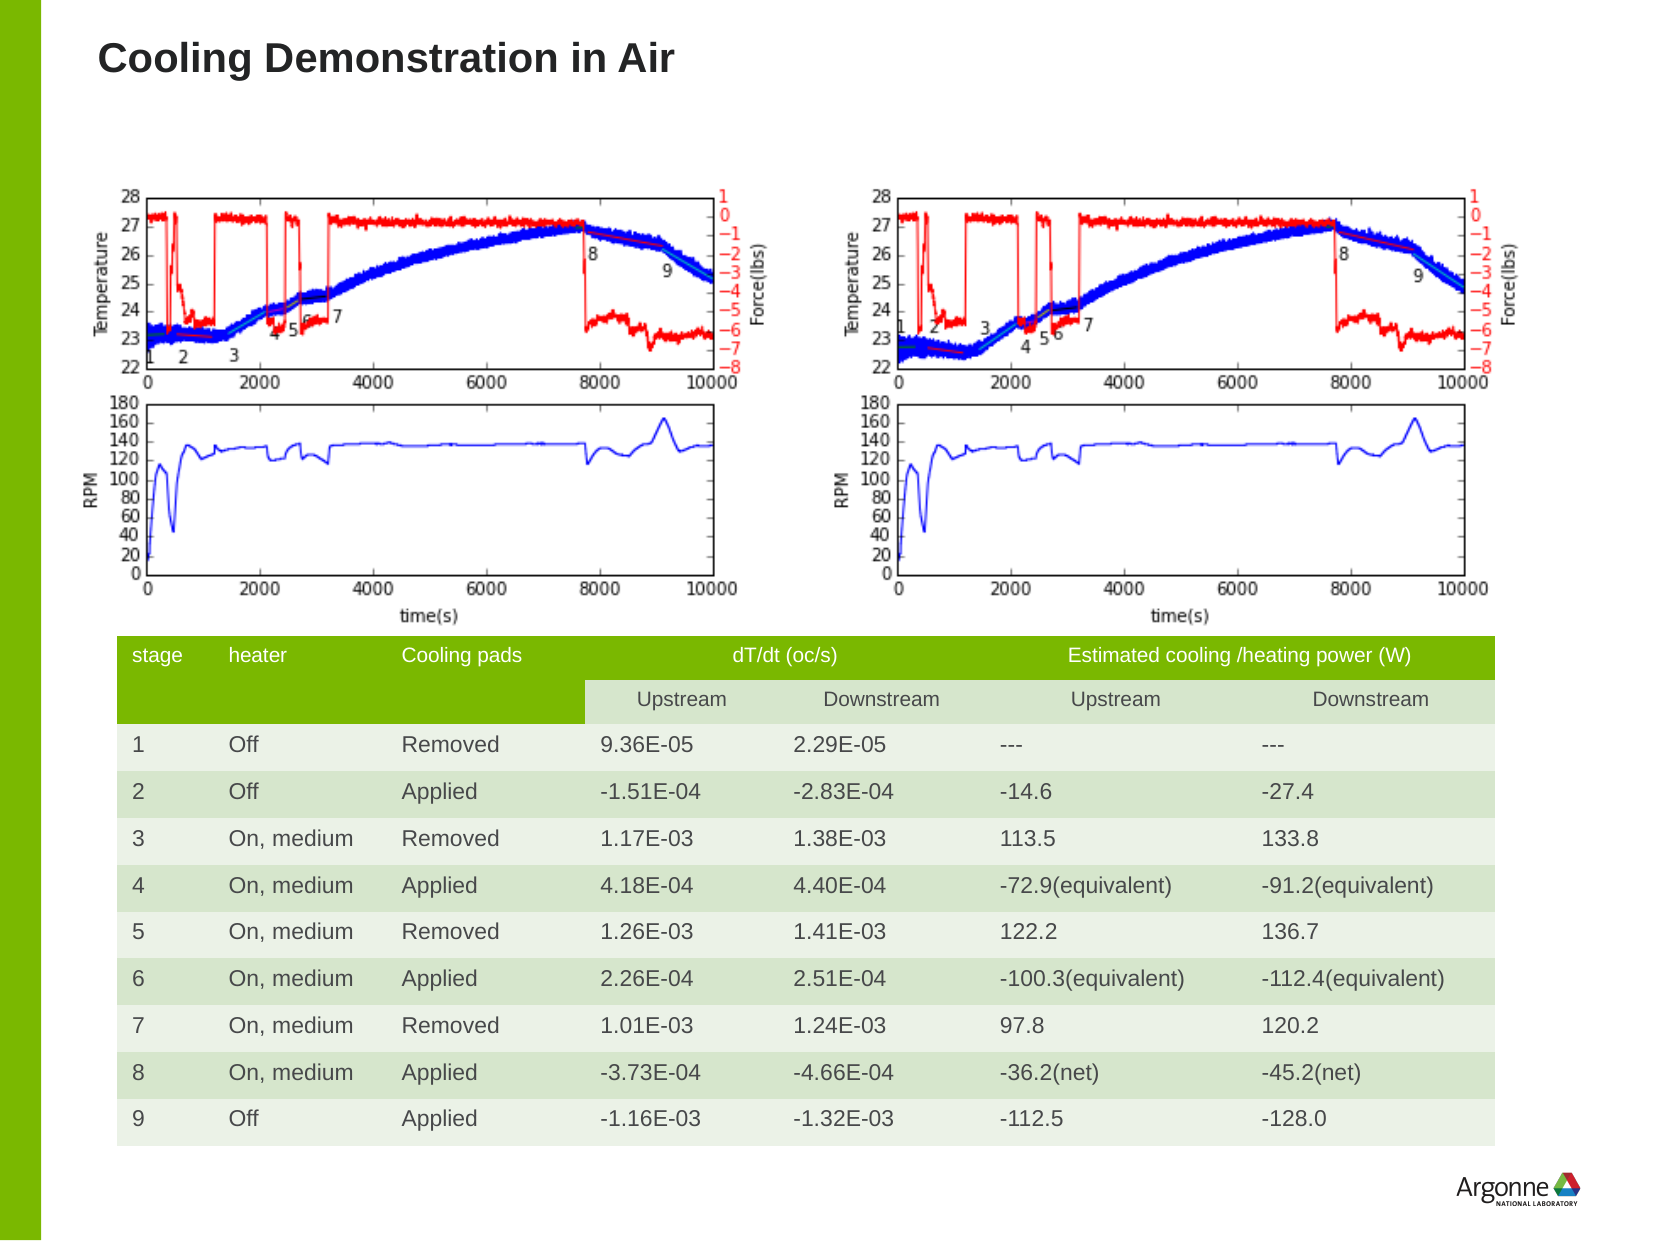

# Cooling Demonstration in Air
| stage | heater | Cooling pads | dT/dt (oc/s) | | Estimated cooling /heating power (W) | |
| --- | --- | --- | --- | --- | --- | --- |
| | | | Upstream | Downstream | Upstream | Downstream |
| 1 | Off | Removed | 9.36E-05 | 2.29E-05 | --- | --- |
| 2 | Off | Applied | -1.51E-04 | -2.83E-04 | -14.6 | -27.4 |
| 3 | On, medium | Removed | 1.17E-03 | 1.38E-03 | 113.5 | 133.8 |
| 4 | On, medium | Applied | 4.18E-04 | 4.40E-04 | -72.9(equivalent) | -91.2(equivalent) |
| 5 | On, medium | Removed | 1.26E-03 | 1.41E-03 | 122.2 | 136.7 |
| 6 | On, medium | Applied | 2.26E-04 | 2.51E-04 | -100.3(equivalent) | -112.4(equivalent) |
| 7 | On, medium | Removed | 1.01E-03 | 1.24E-03 | 97.8 | 120.2 |
| 8 | On, medium | Applied | -3.73E-04 | -4.66E-04 | -36.2(net) | -45.2(net) |
| 9 | Off | Applied | -1.16E-03 | -1.32E-03 | -112.5 | -128.0 |